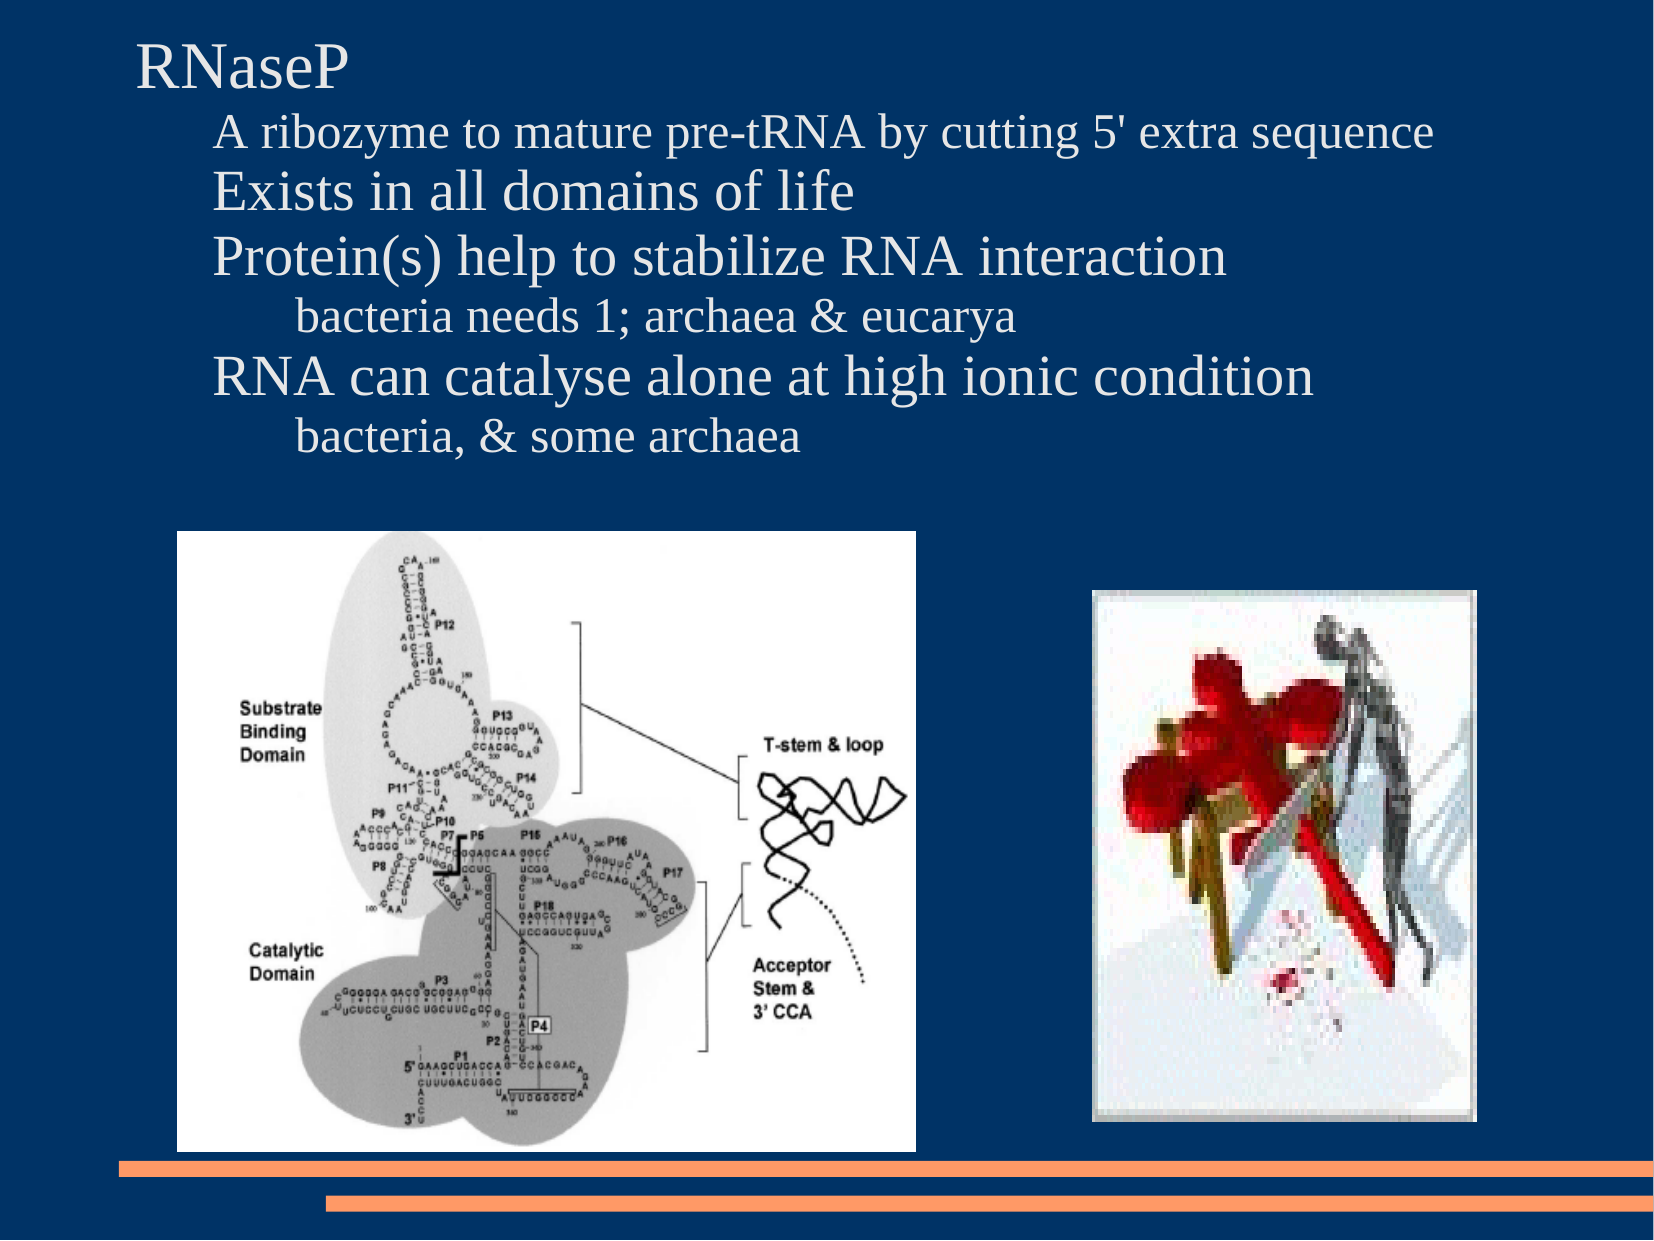

# RNaseP
A ribozyme to mature pre-tRNA by cutting 5' extra sequence
Exists in all domains of life
Protein(s) help to stabilize RNA interaction
bacteria needs 1; archaea & eucarya
RNA can catalyse alone at high ionic condition
bacteria, & some archaea